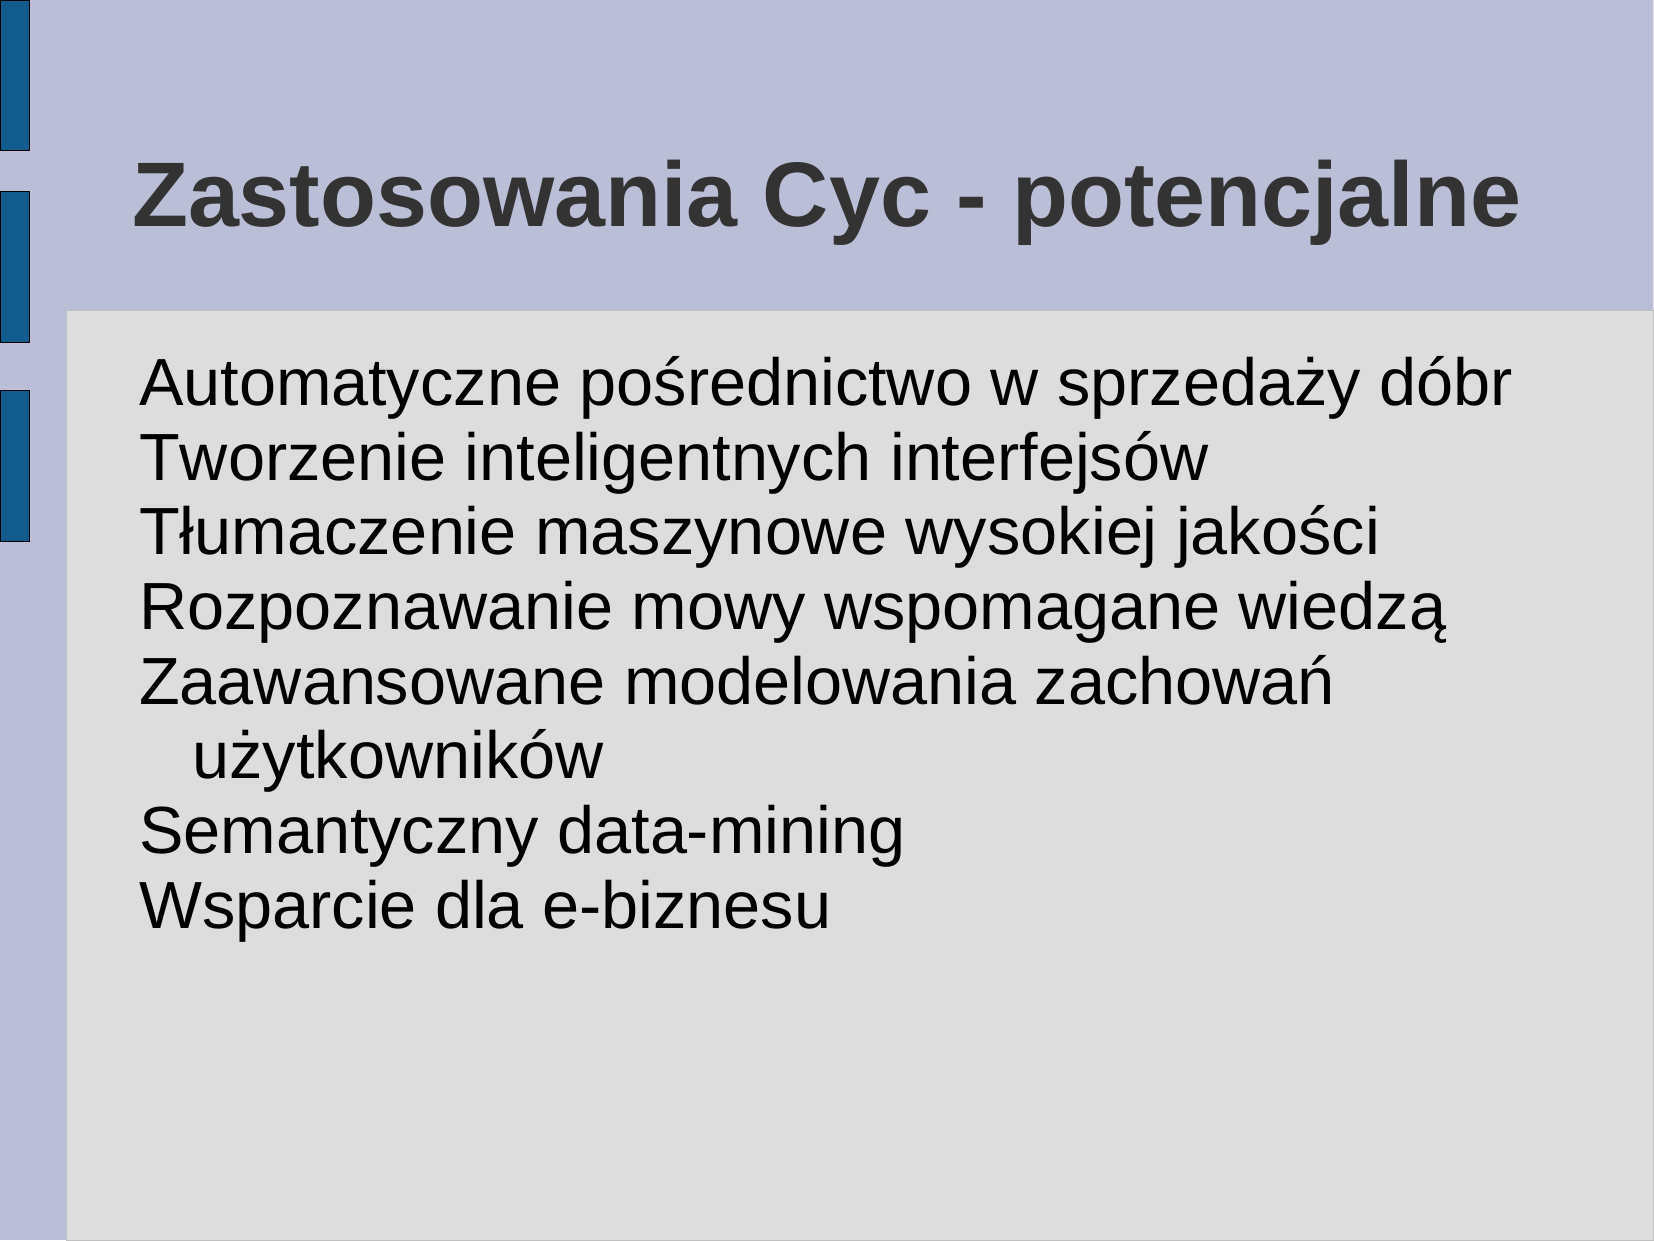

# Zastosowania Cyc - potencjalne
Automatyczne pośrednictwo w sprzedaży dóbr
Tworzenie inteligentnych interfejsów
Tłumaczenie maszynowe wysokiej jakości
Rozpoznawanie mowy wspomagane wiedzą
Zaawansowane modelowania zachowań użytkowników
Semantyczny data-mining
Wsparcie dla e-biznesu